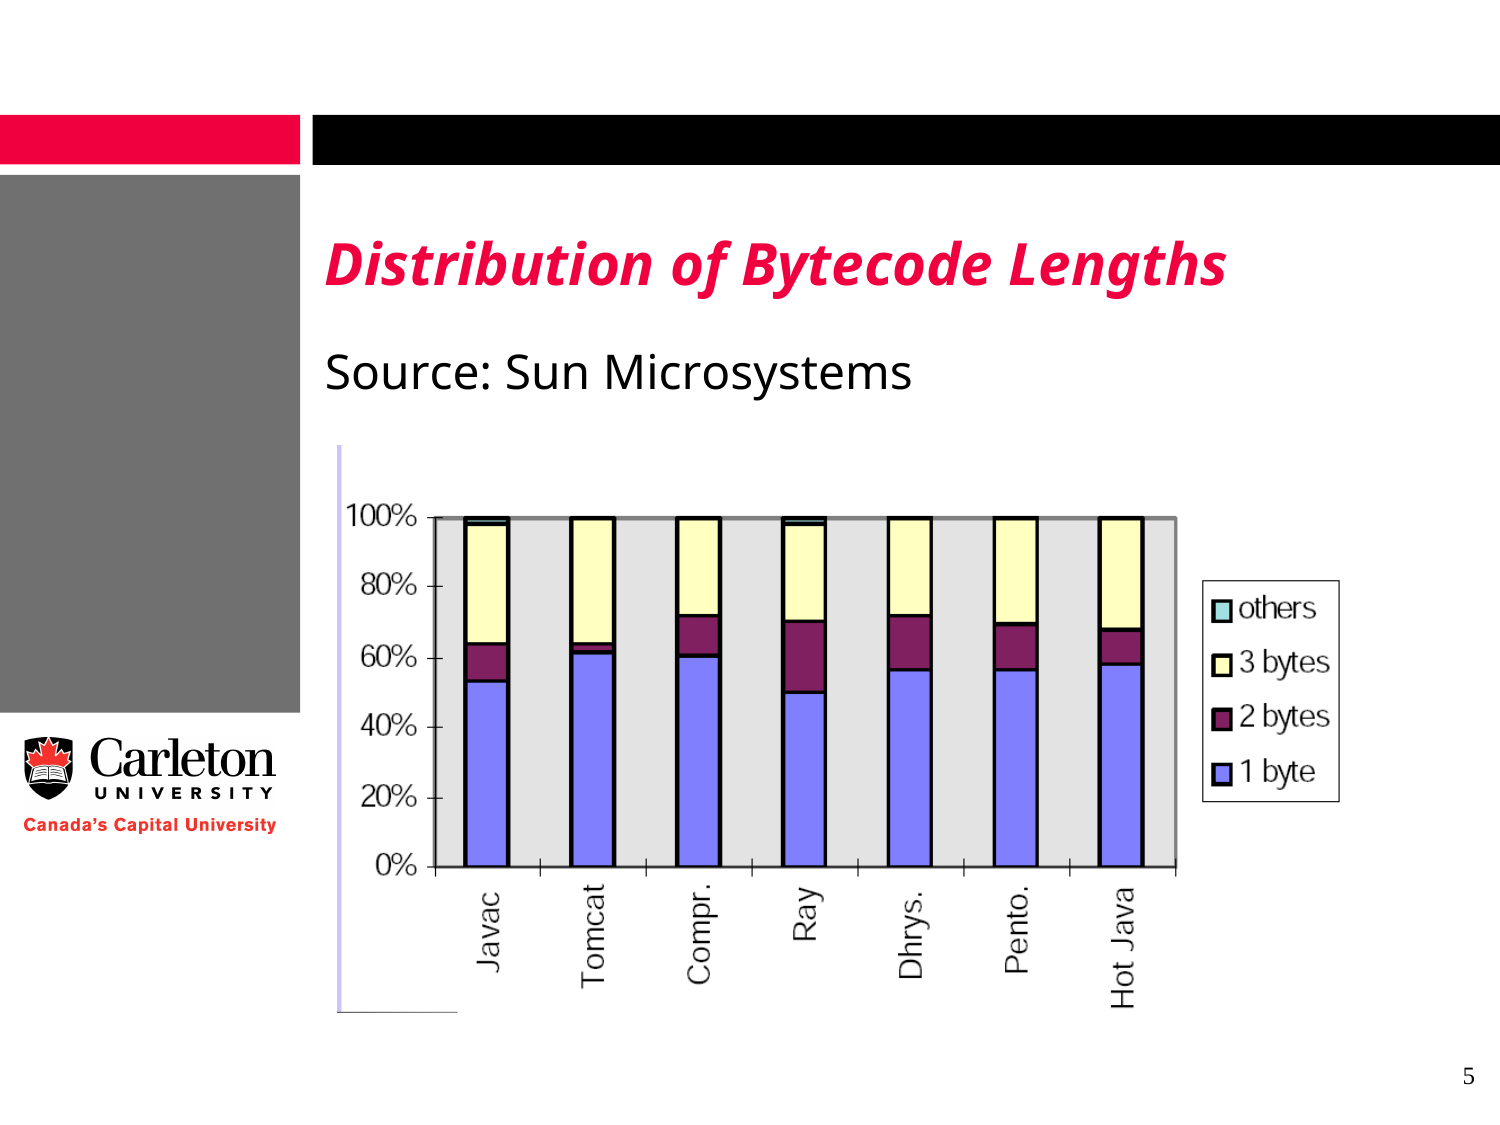

# Distribution of Bytecode Lengths
Source: Sun Microsystems
5